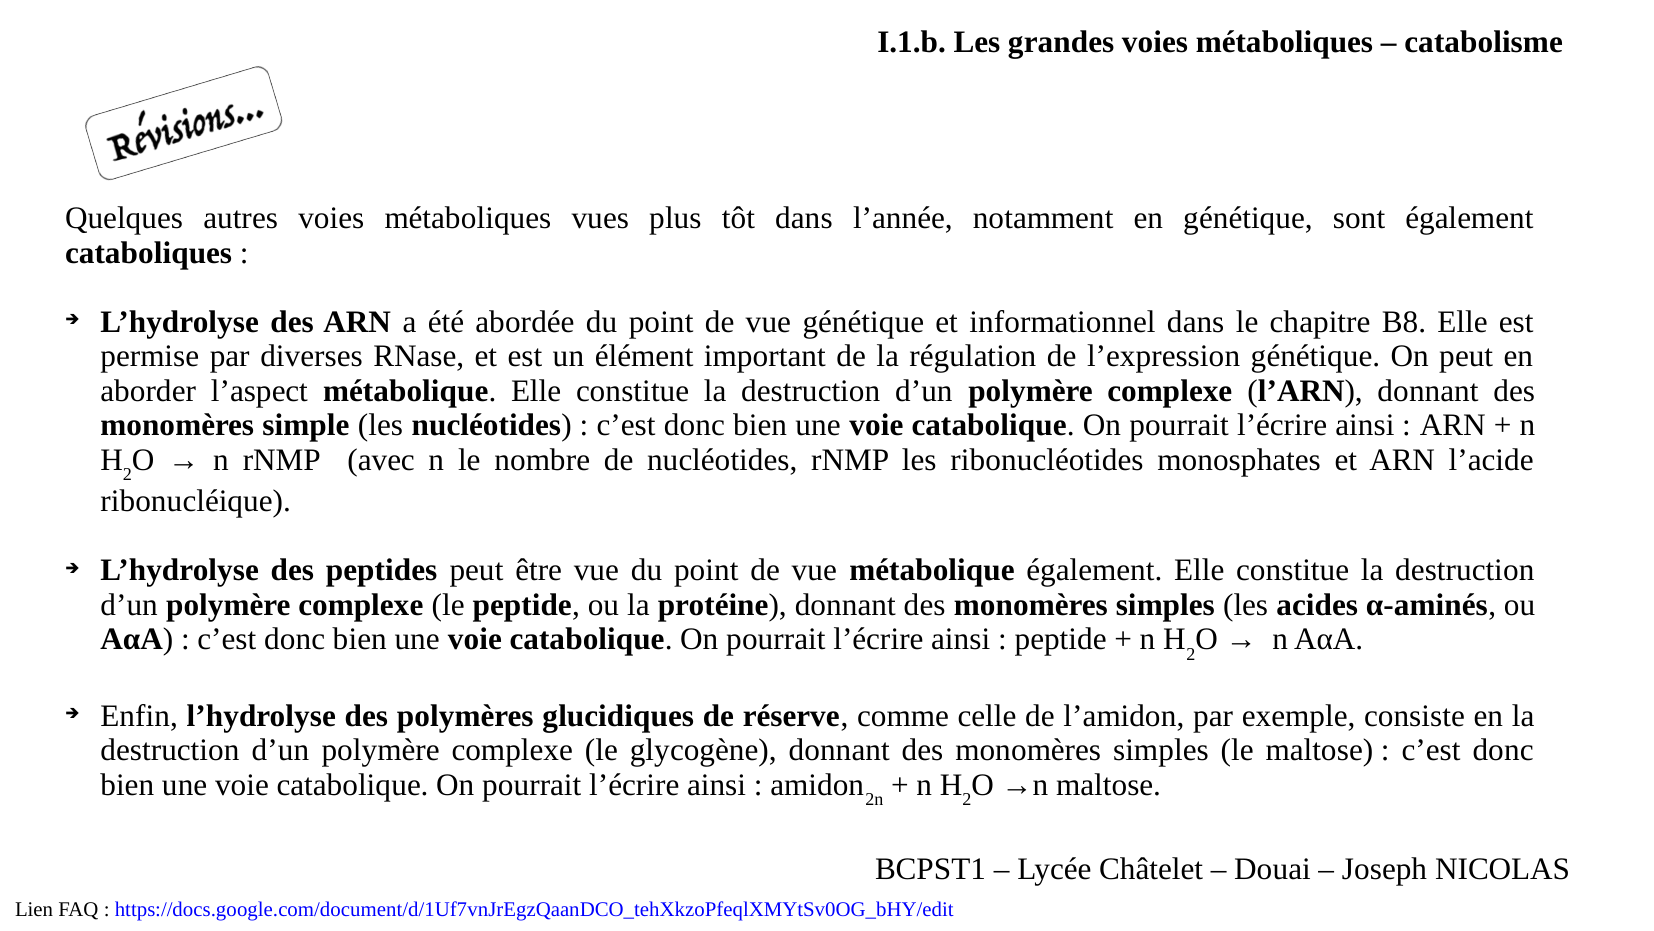

I.1.b. Les grandes voies métaboliques – catabolisme
Quelques autres voies métaboliques vues plus tôt dans l’année, notamment en génétique, sont également cataboliques :
L’hydrolyse des ARN a été abordée du point de vue génétique et informationnel dans le chapitre B8. Elle est permise par diverses RNase, et est un élément important de la régulation de l’expression génétique. On peut en aborder l’aspect métabolique. Elle constitue la destruction d’un polymère complexe (l’ARN), donnant des monomères simple (les nucléotides) : c’est donc bien une voie catabolique. On pourrait l’écrire ainsi : ARN + n H2O → n rNMP (avec n le nombre de nucléotides, rNMP les ribonucléotides monosphates et ARN l’acide ribonucléique).
L’hydrolyse des peptides peut être vue du point de vue métabolique également. Elle constitue la destruction d’un polymère complexe (le peptide, ou la protéine), donnant des monomères simples (les acides α-aminés, ou AαA) : c’est donc bien une voie catabolique. On pourrait l’écrire ainsi : peptide + n H2O → n AαA.
Enfin, l’hydrolyse des polymères glucidiques de réserve, comme celle de l’amidon, par exemple, consiste en la destruction d’un polymère complexe (le glycogène), donnant des monomères simples (le maltose) : c’est donc bien une voie catabolique. On pourrait l’écrire ainsi : amidon2n + n H2O →n maltose.
BCPST1 – Lycée Châtelet – Douai – Joseph NICOLAS
Lien FAQ : https://docs.google.com/document/d/1Uf7vnJrEgzQaanDCO_tehXkzoPfeqlXMYtSv0OG_bHY/edit